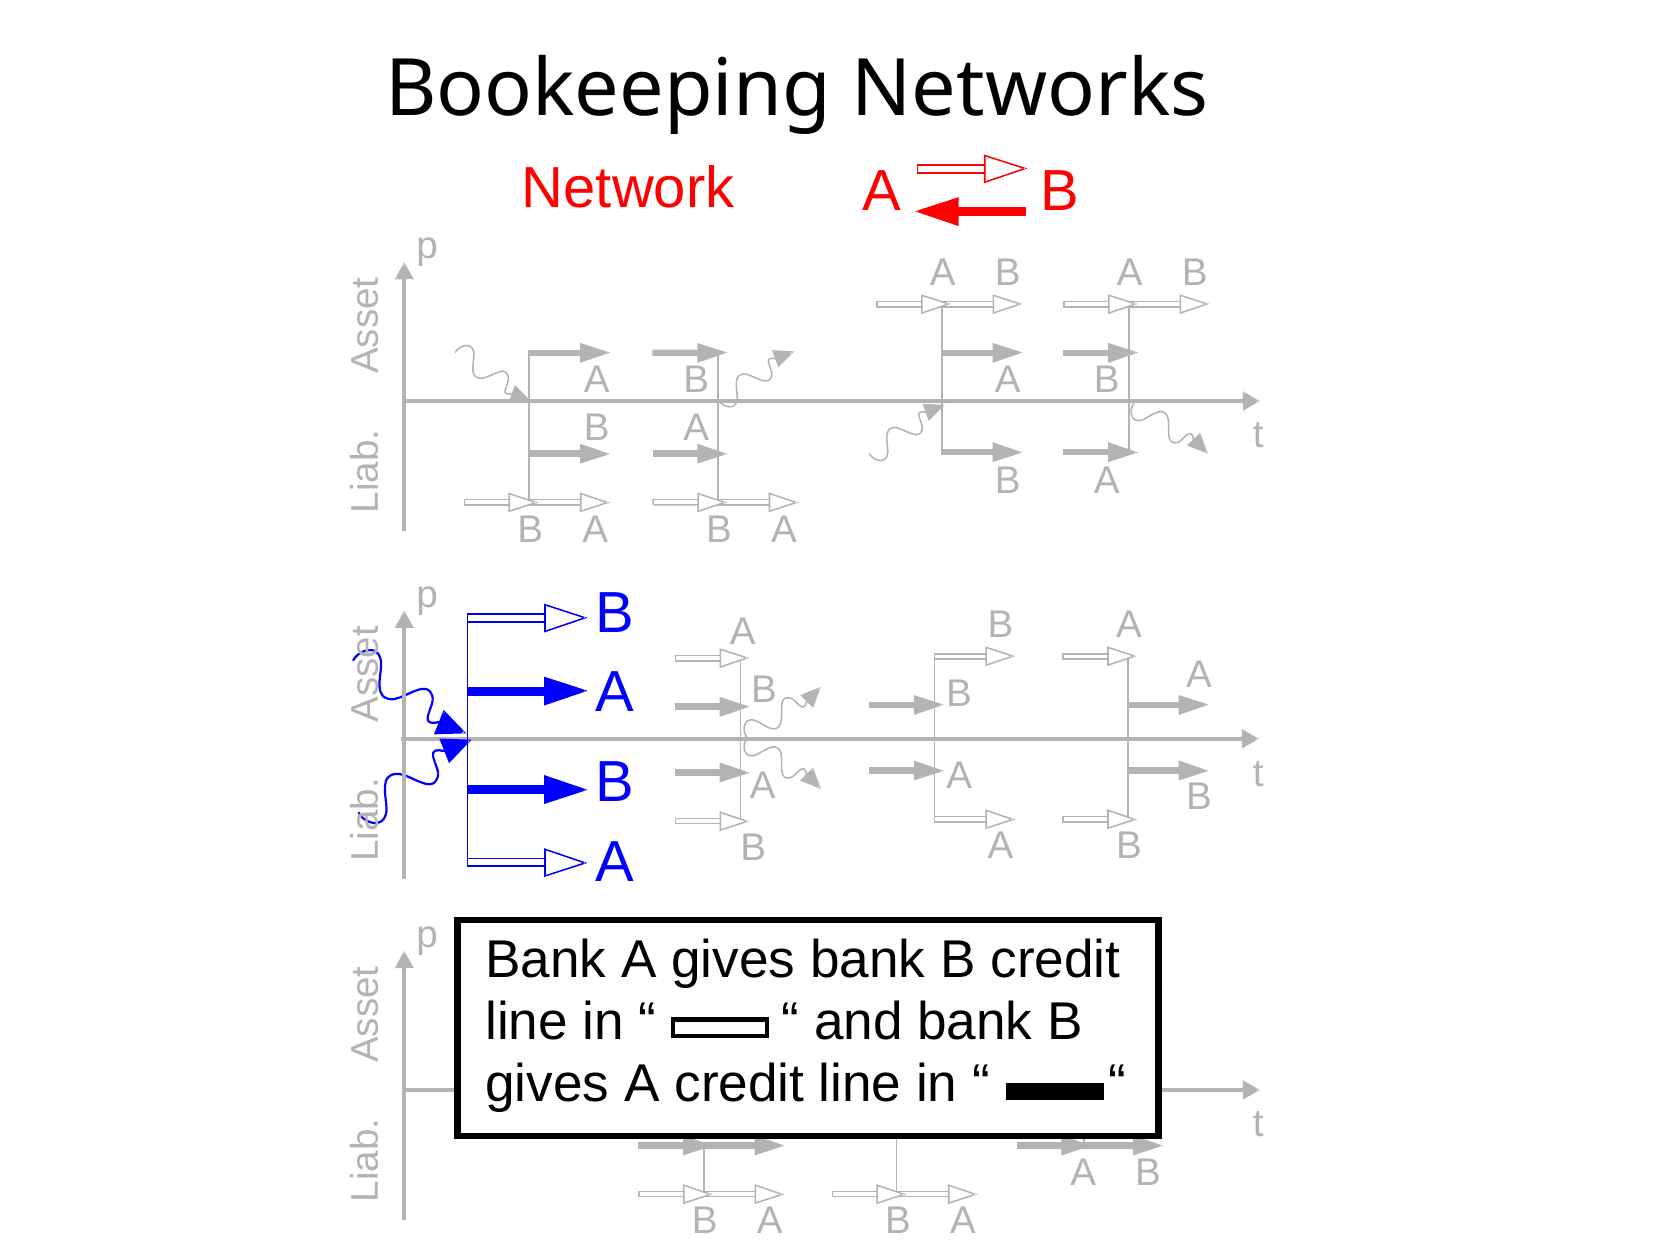

Bookeeping Networks
Network
A
B
p
A
B
A
B
Asset
A
B
A
B
B
A
t
Liab.
B
A
B
A
B
A
p
B
B
A
A
Asset
A
A
B
B
B
t
A
A
B
Liab.
A
B
B
A
p
Bank A gives bank B credit
B
B
A
A
B
A
Asset
line in “
“ and bank B
B
A
gives A credit line in “
“
A
B
t
Liab.
B
A
B
A
B
A